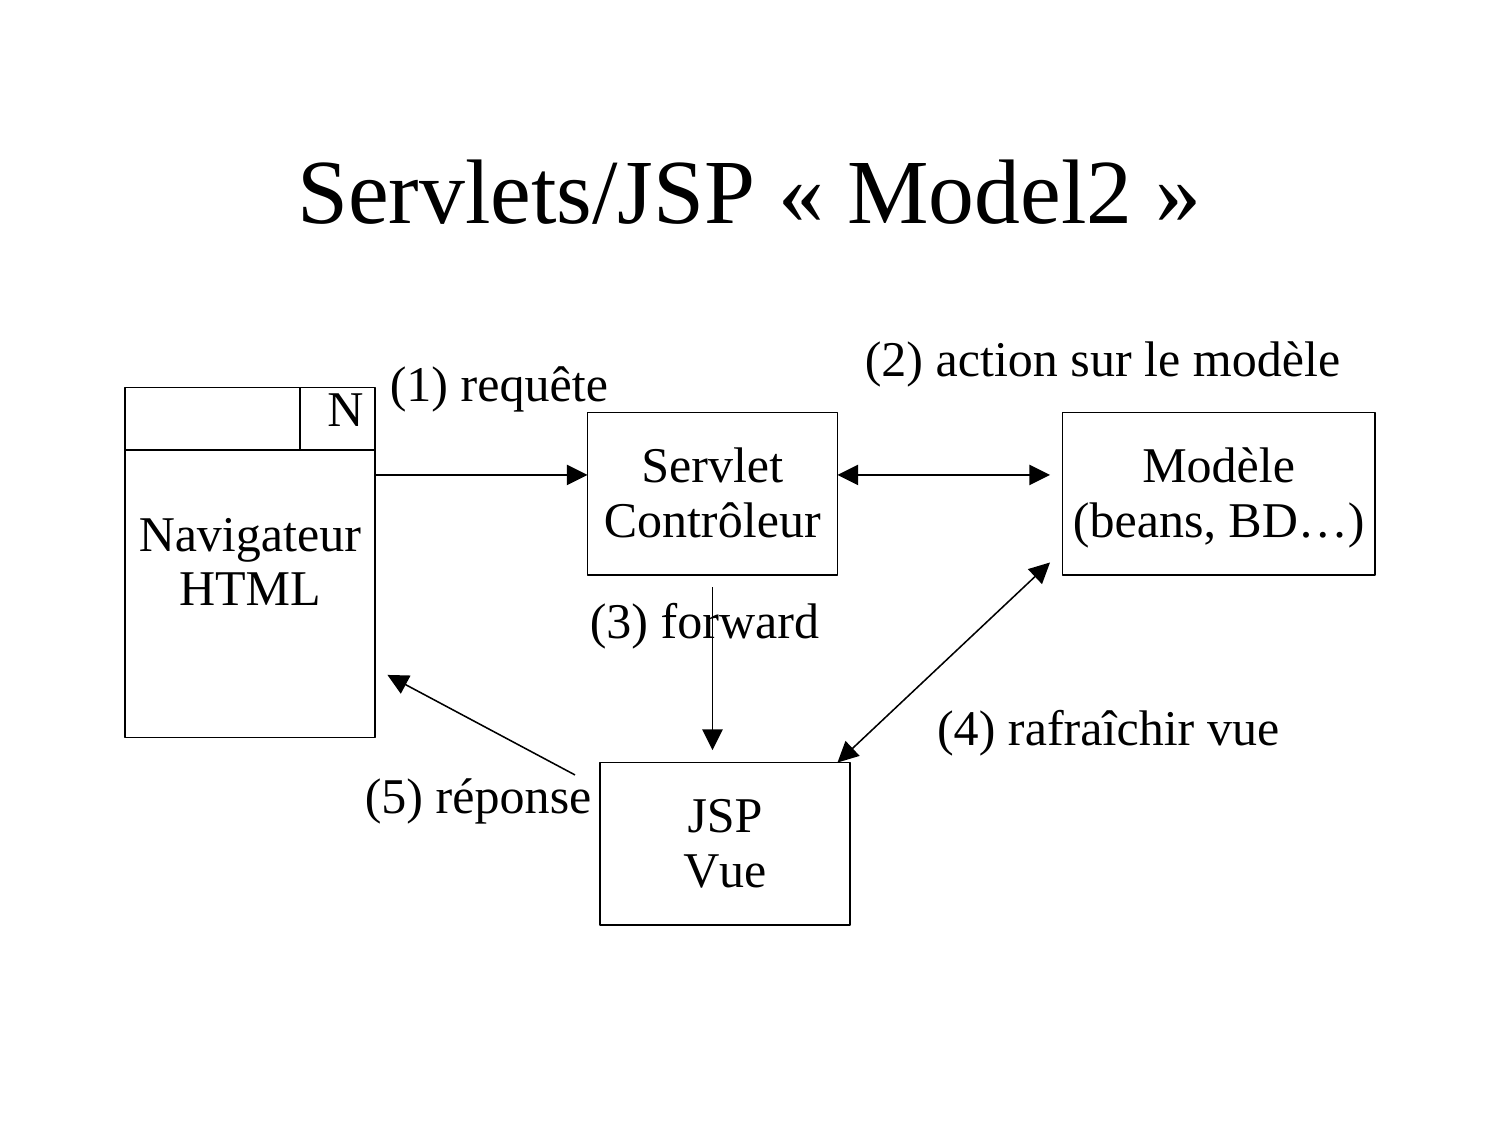

Servlets/JSP « Model2 »
(2) action sur le modèle
(1) requête
N
Navigateur
HTML
Servlet
Contrôleur
Modèle
(beans, BD…)
(3) forward
(4) rafraîchir vue
(5) réponse
JSP
Vue